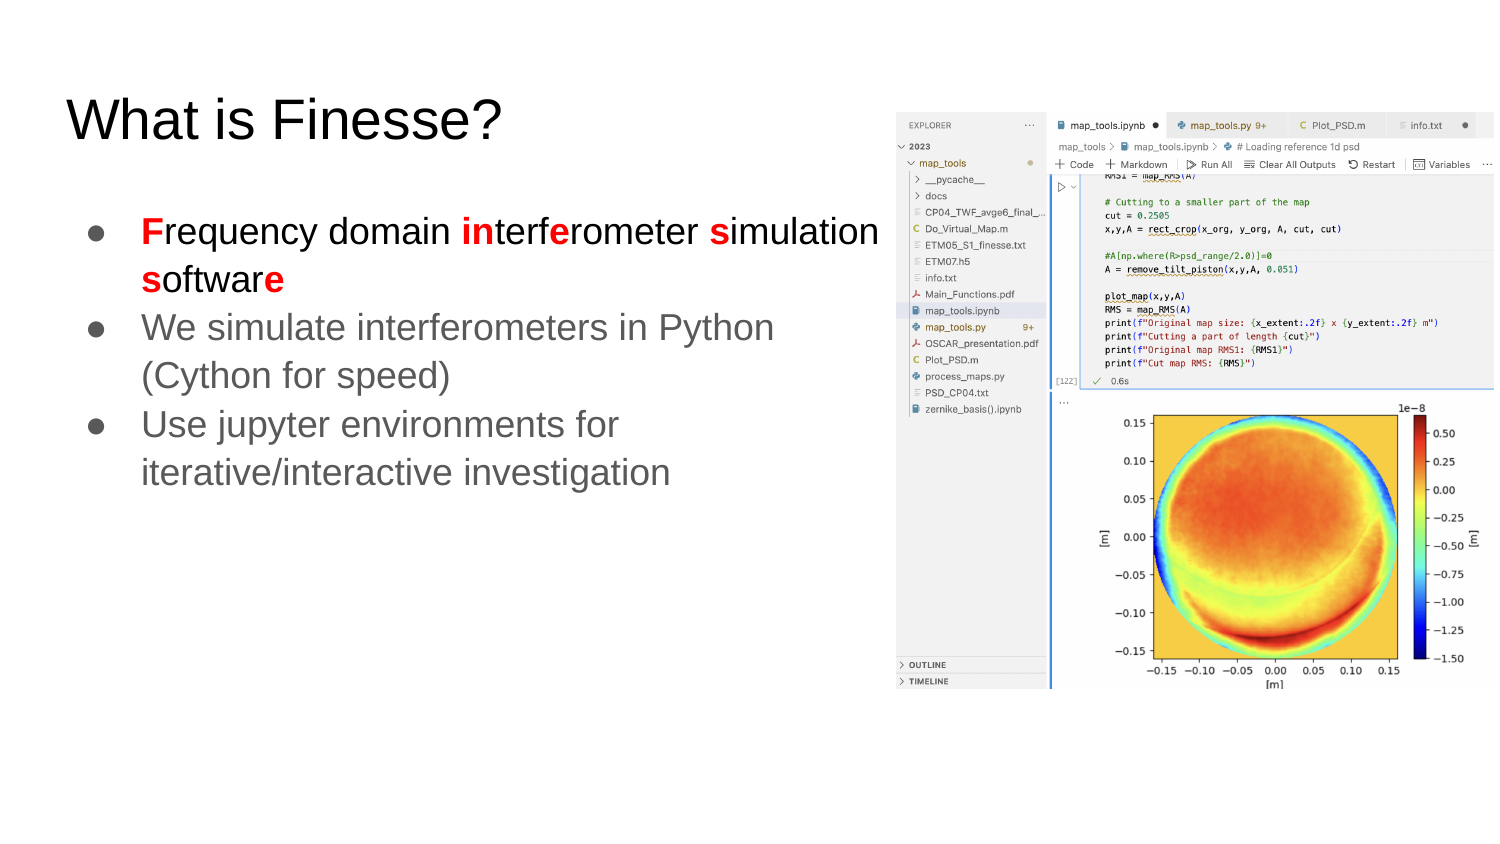

# What is Finesse?
Frequency domain interferometer simulation software
We simulate interferometers in Python (Cython for speed)
Use jupyter environments for iterative/interactive investigation